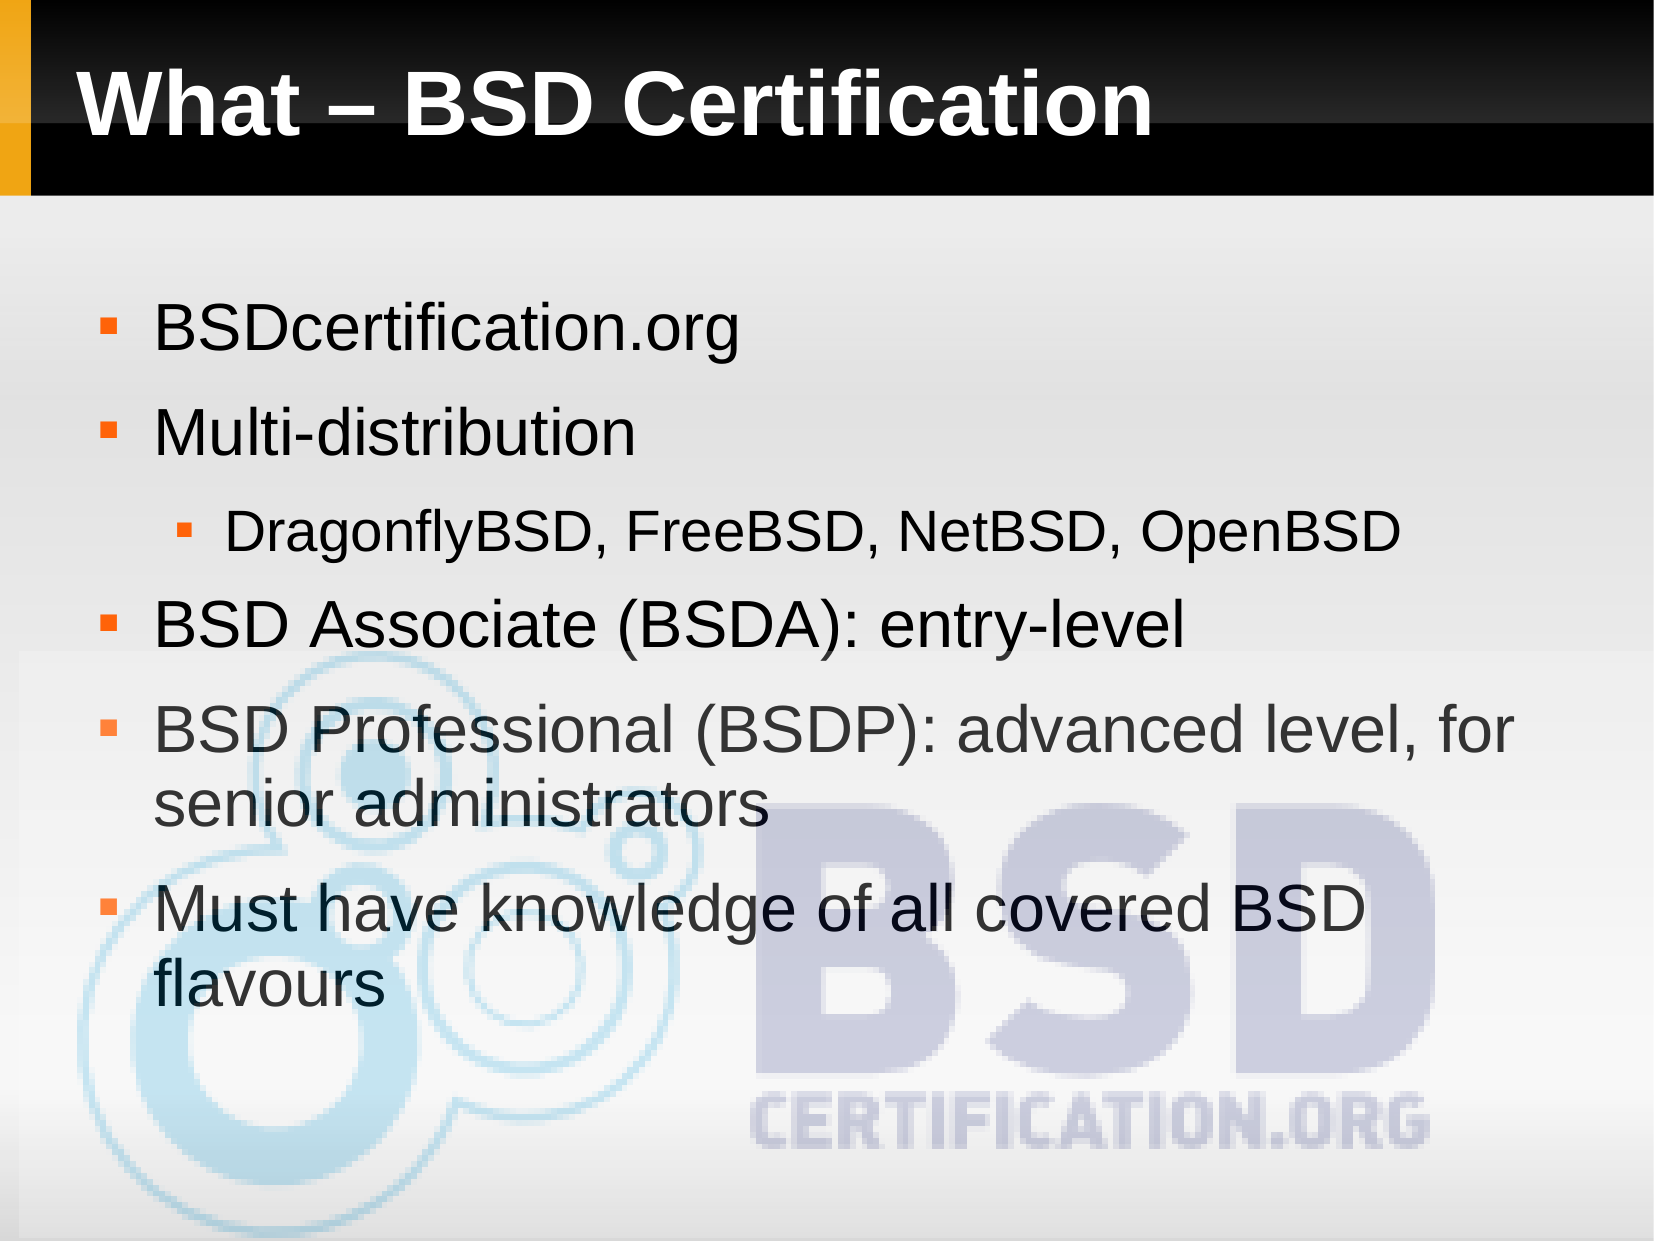

# What – BSD Certification
BSDcertification.org
Multi-distribution
DragonflyBSD, FreeBSD, NetBSD, OpenBSD
BSD Associate (BSDA): entry-level
BSD Professional (BSDP): advanced level, for senior administrators
Must have knowledge of all covered BSD flavours